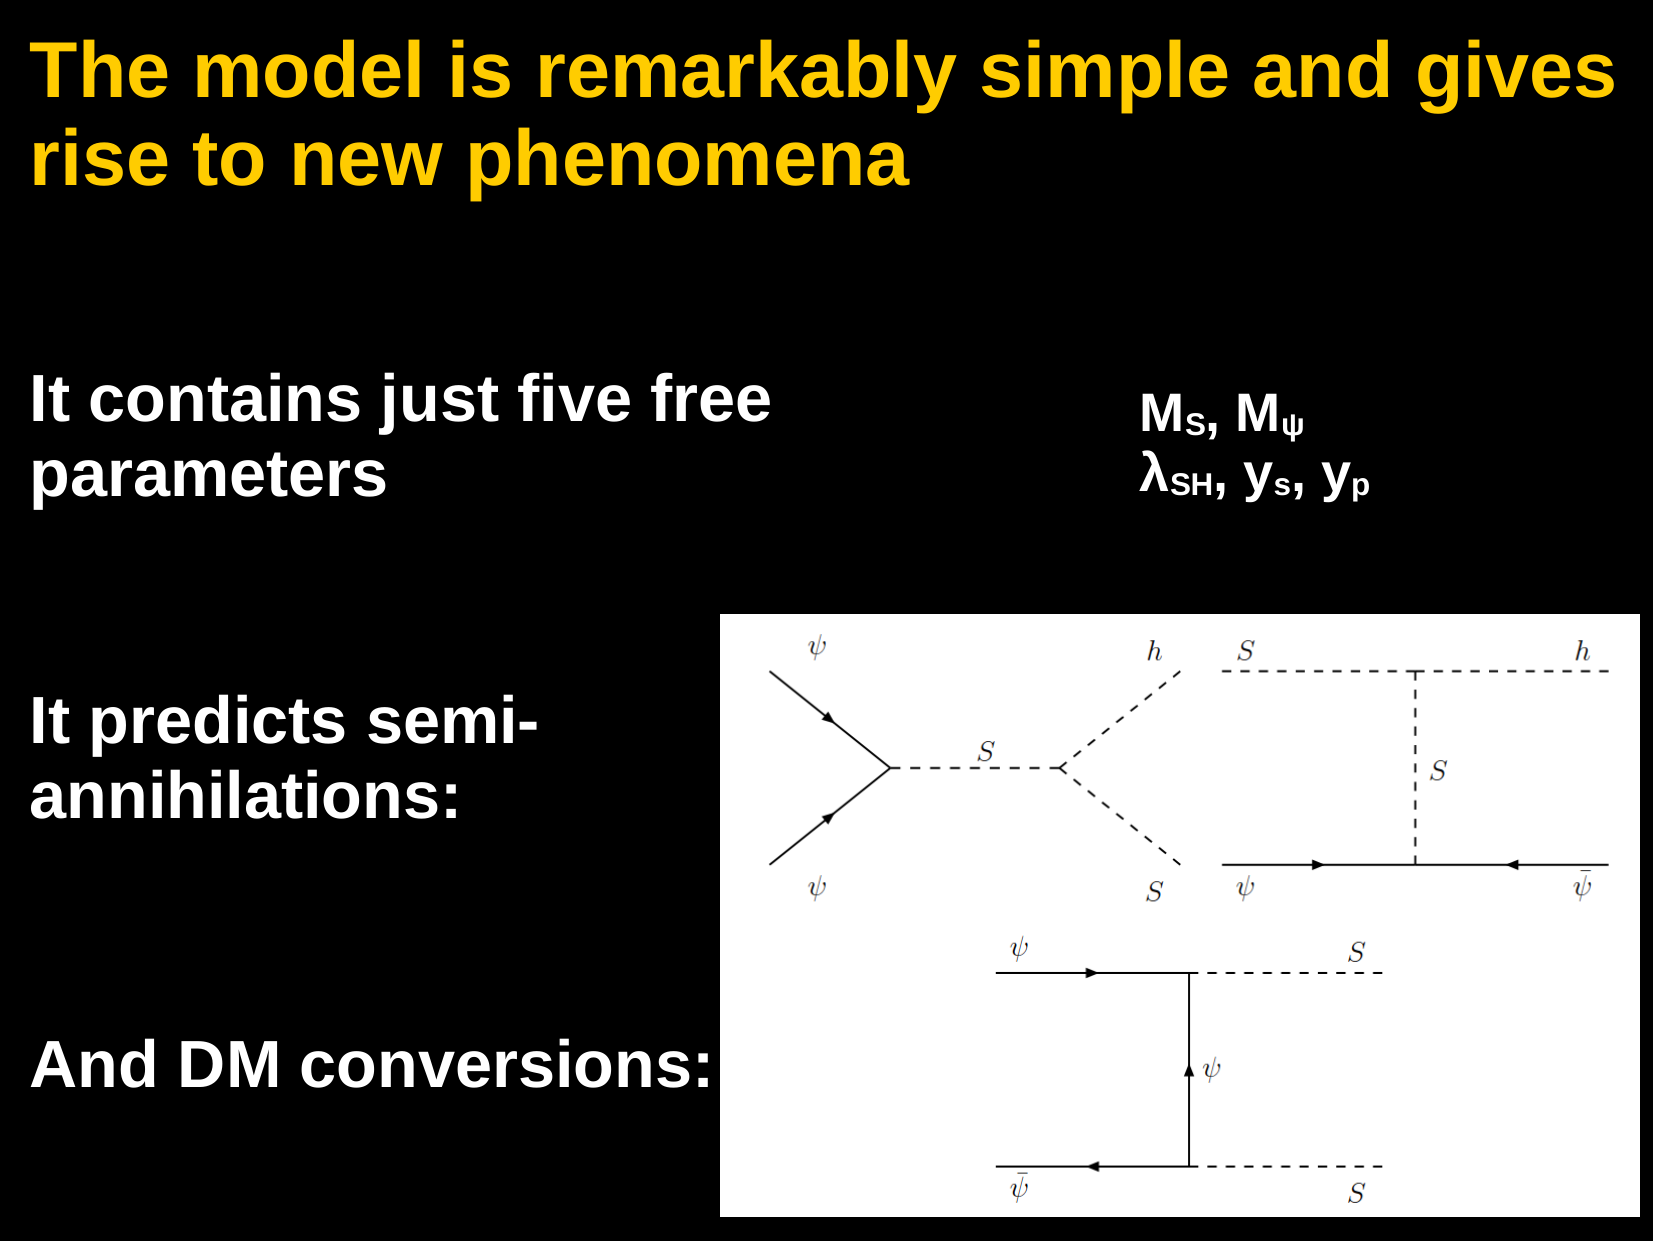

The model is remarkably simple and gives rise to new phenomena
It contains just five free parameters
MS, Mψ
λSH, ys, yp
It predicts semi-annihilations:
And DM conversions: